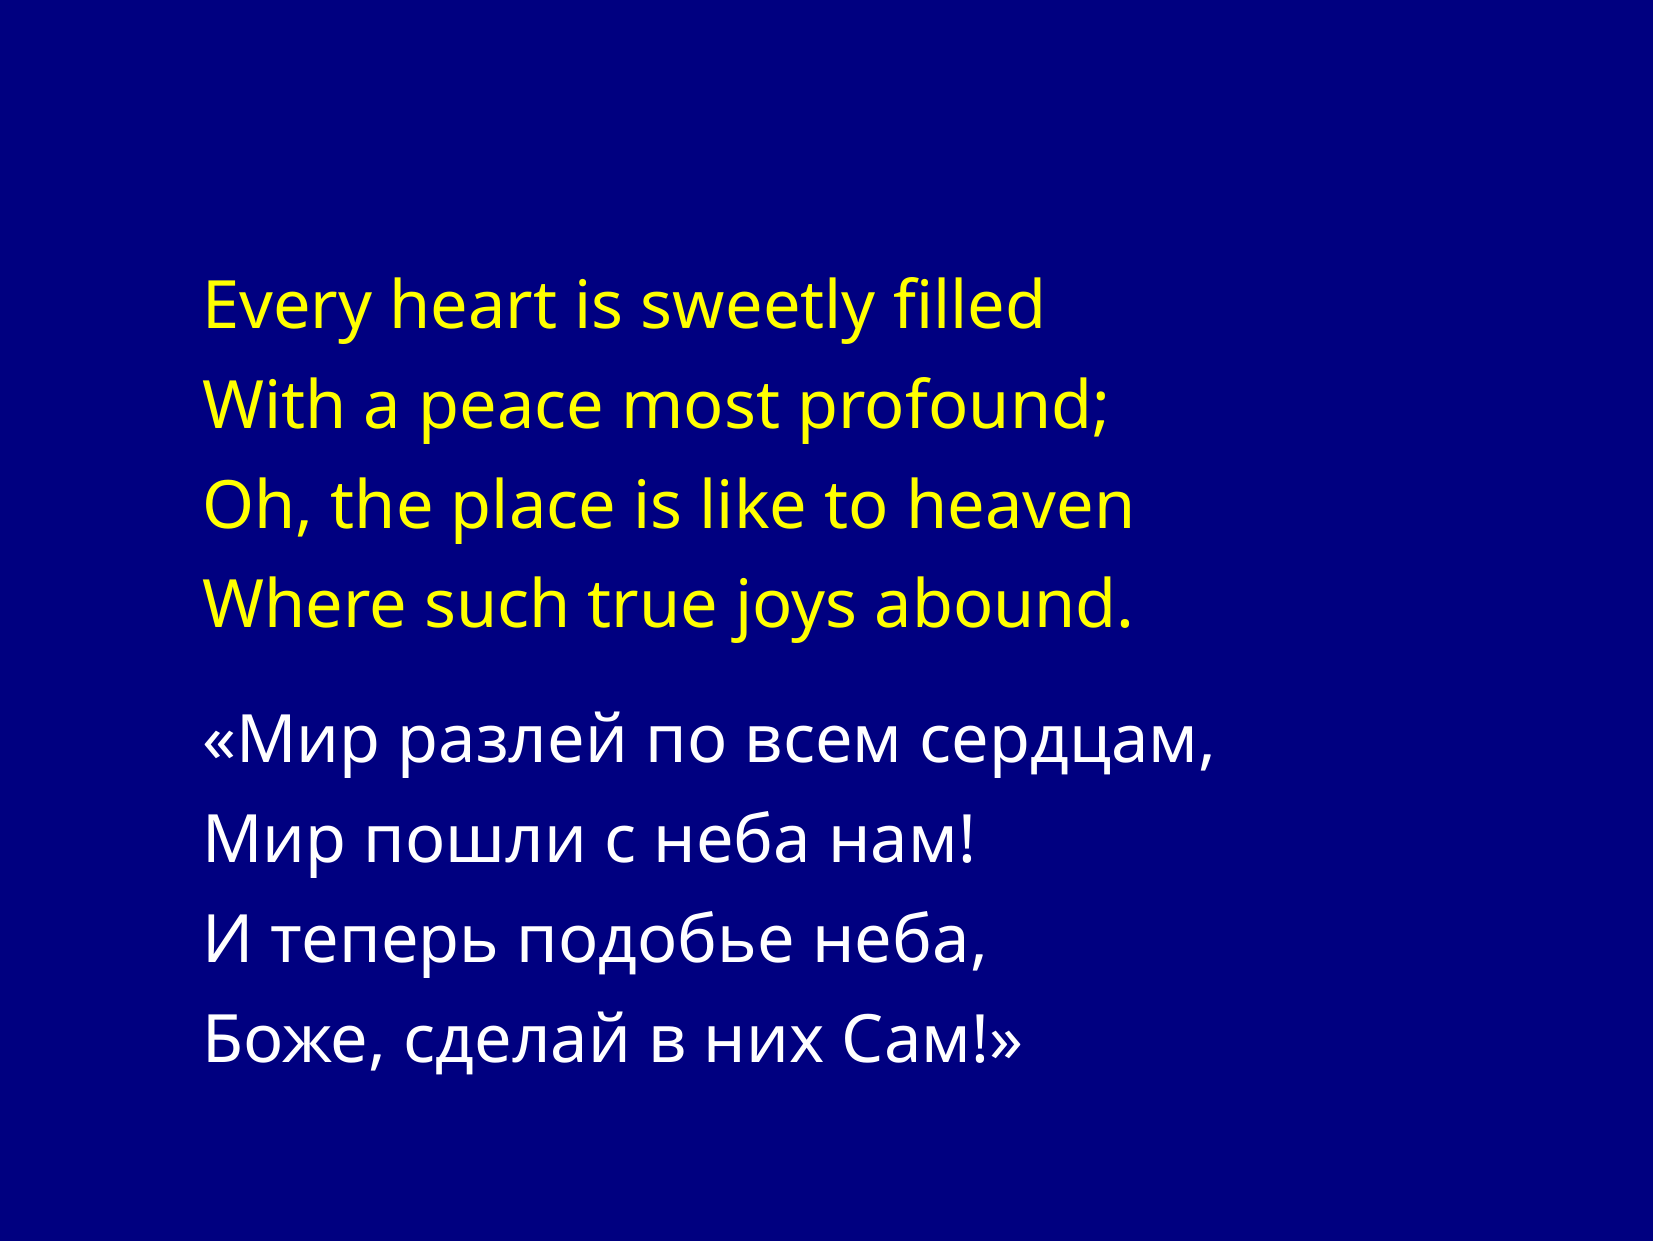

Every heart is sweetly filled
	With a peace most profound;
	Oh, the place is like to heaven
	Where such true joys abound.
	«Мир разлей по всем сердцам,
	Мир пошли с неба нам!
	И теперь подобье неба,
	Боже, сделай в них Сам!»